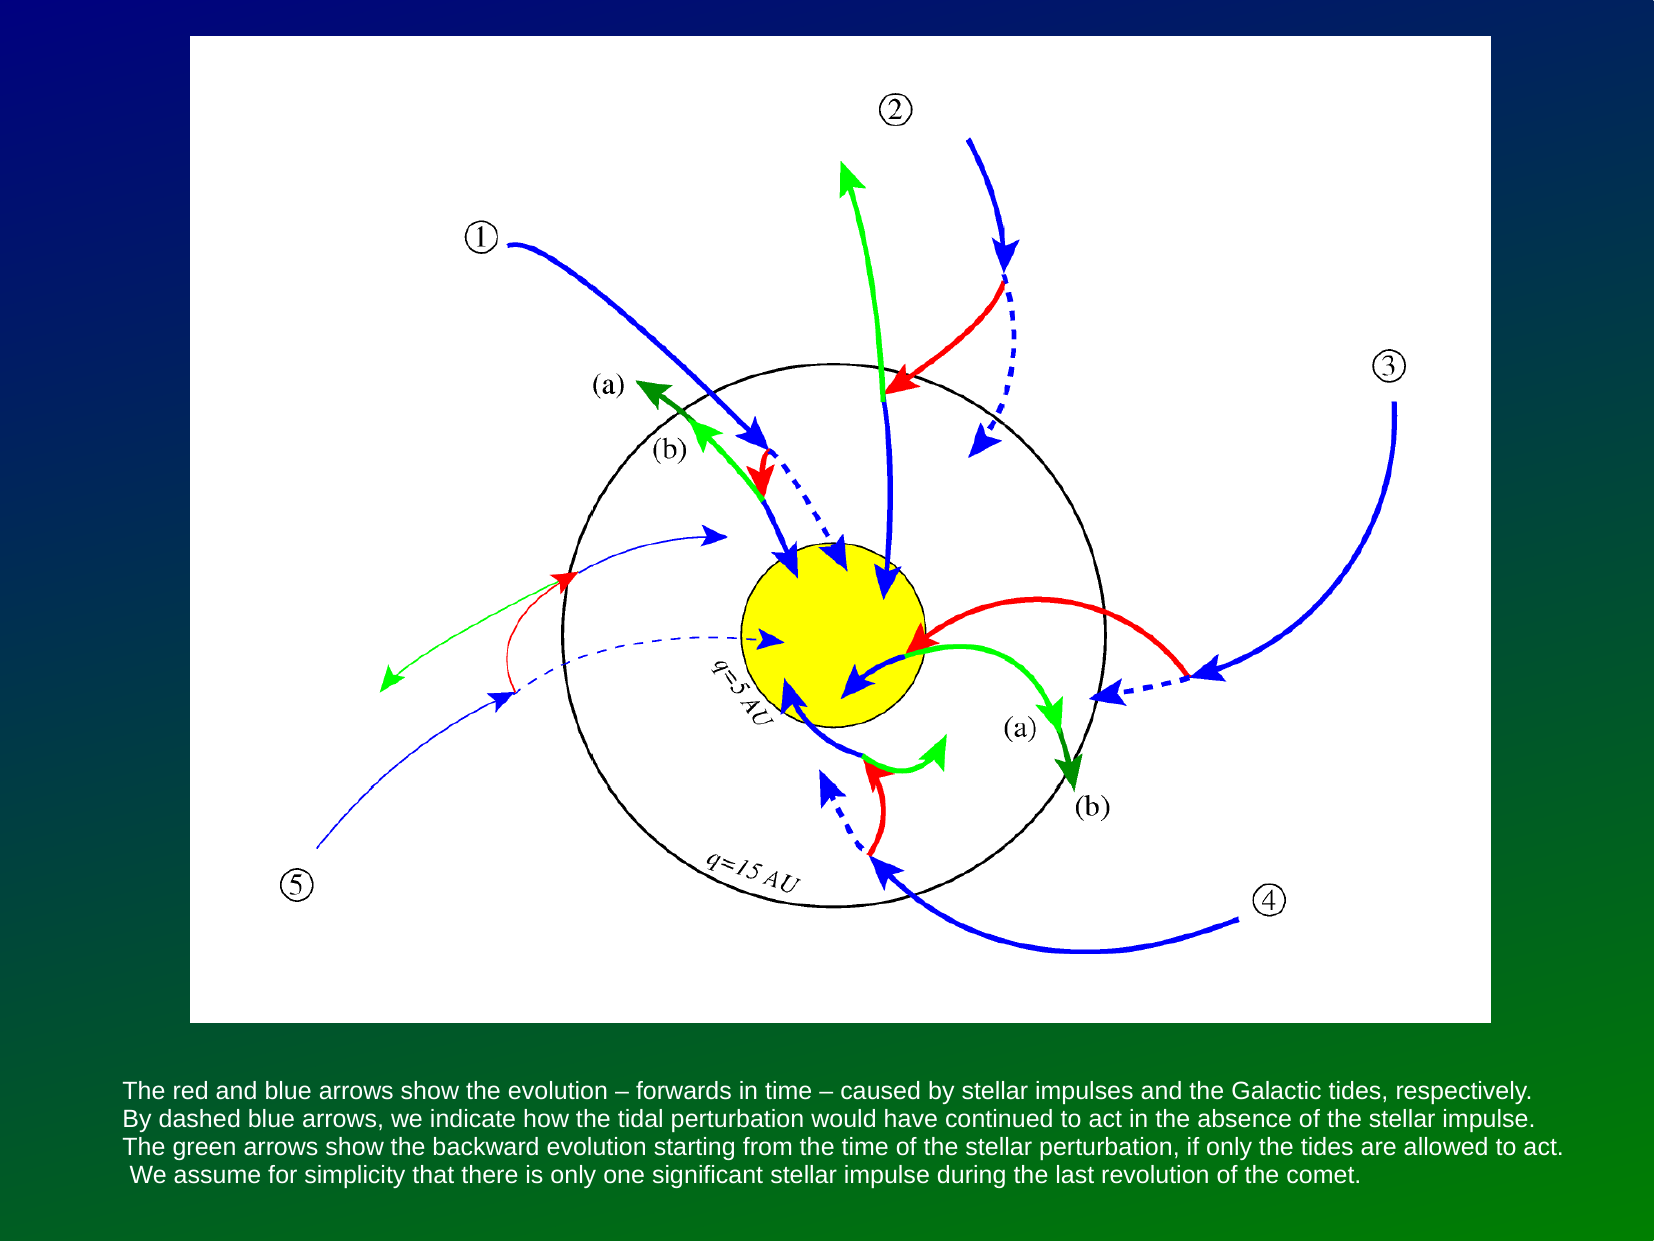

Fouchard, Rickman, Froeschle, Valsecchi, 2011, A&A,vol. 535, A86
The red and blue arrows show the evolution – forwards in time – caused by stellar impulses and the Galactic tides, respectively.
By dashed blue arrows, we indicate how the tidal perturbation would have continued to act in the absence of the stellar impulse.
The green arrows show the backward evolution starting from the time of the stellar perturbation, if only the tides are allowed to act.
 We assume for simplicity that there is only one significant stellar impulse during the last revolution of the comet.